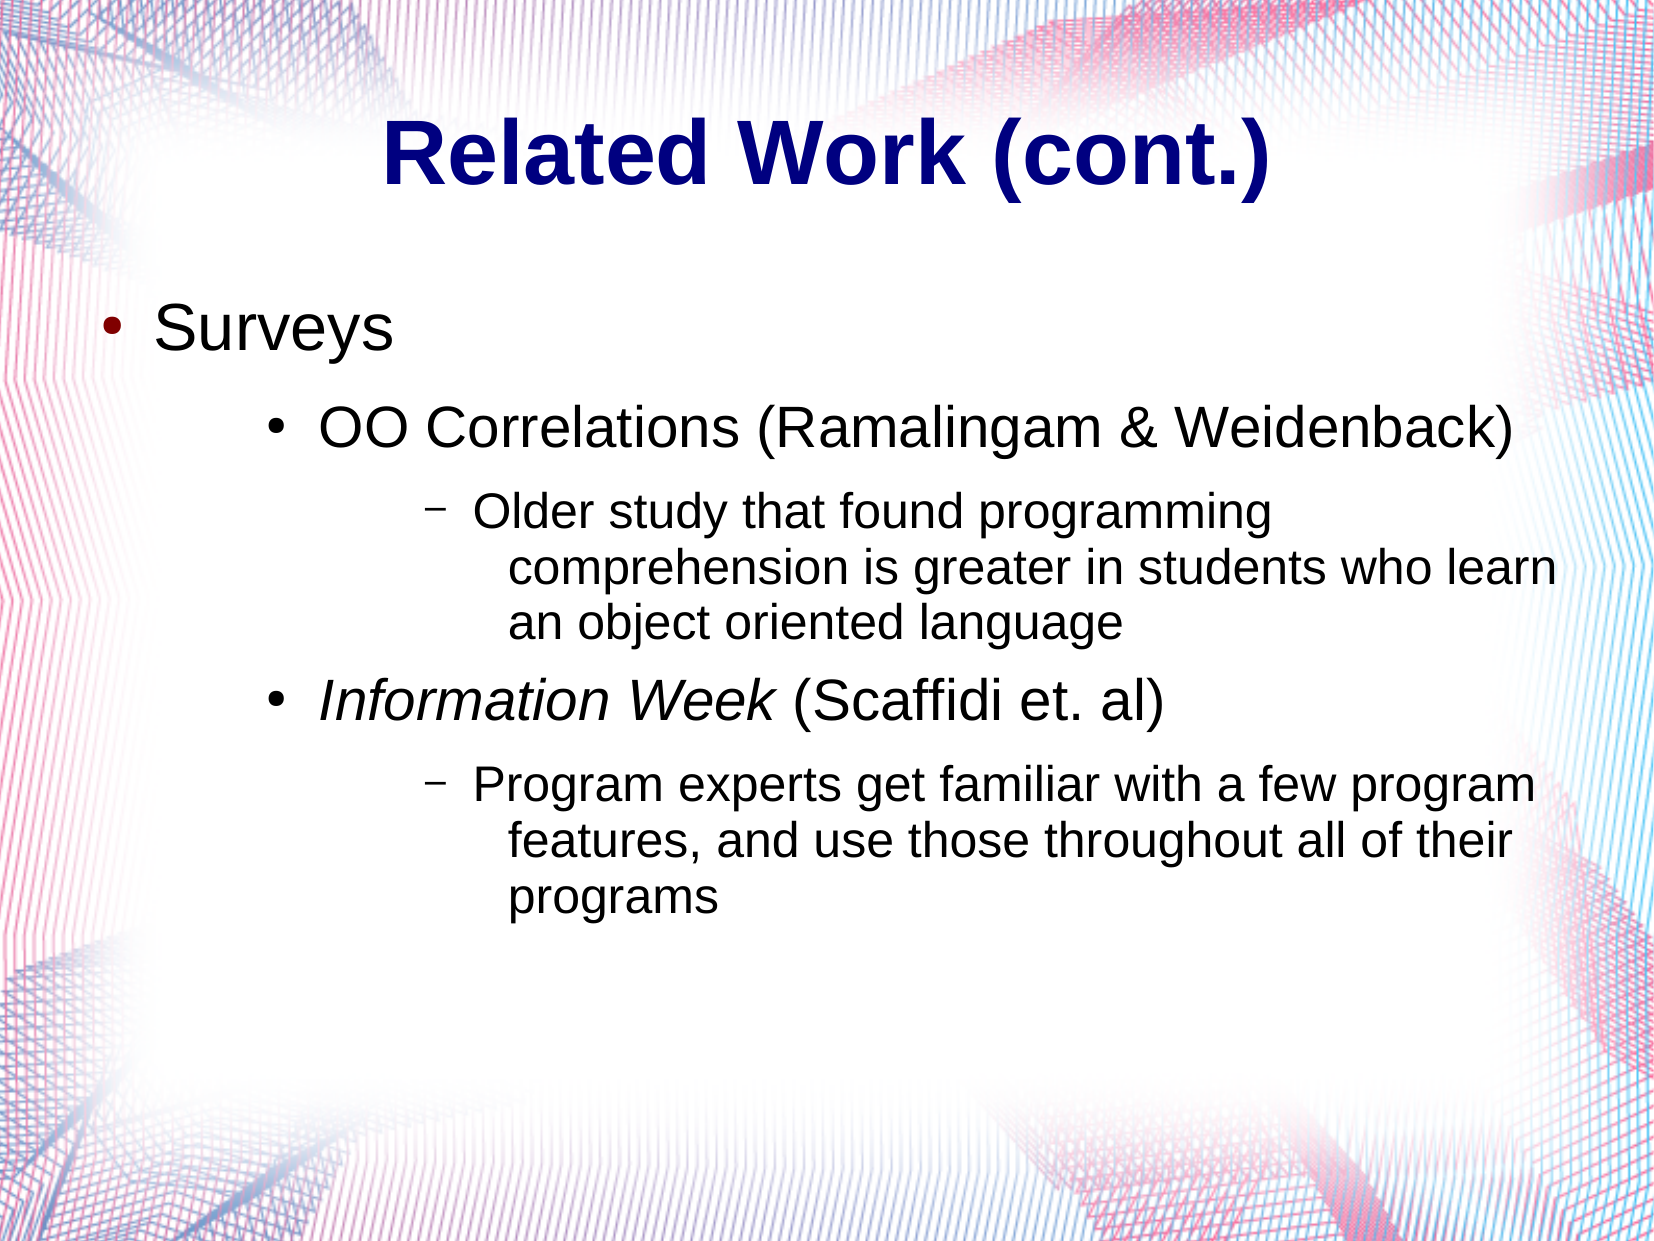

# Related Work (cont.)
Surveys
OO Correlations (Ramalingam & Weidenback)
Older study that found programming comprehension is greater in students who learn an object oriented language
Information Week (Scaffidi et. al)
Program experts get familiar with a few program features, and use those throughout all of their programs